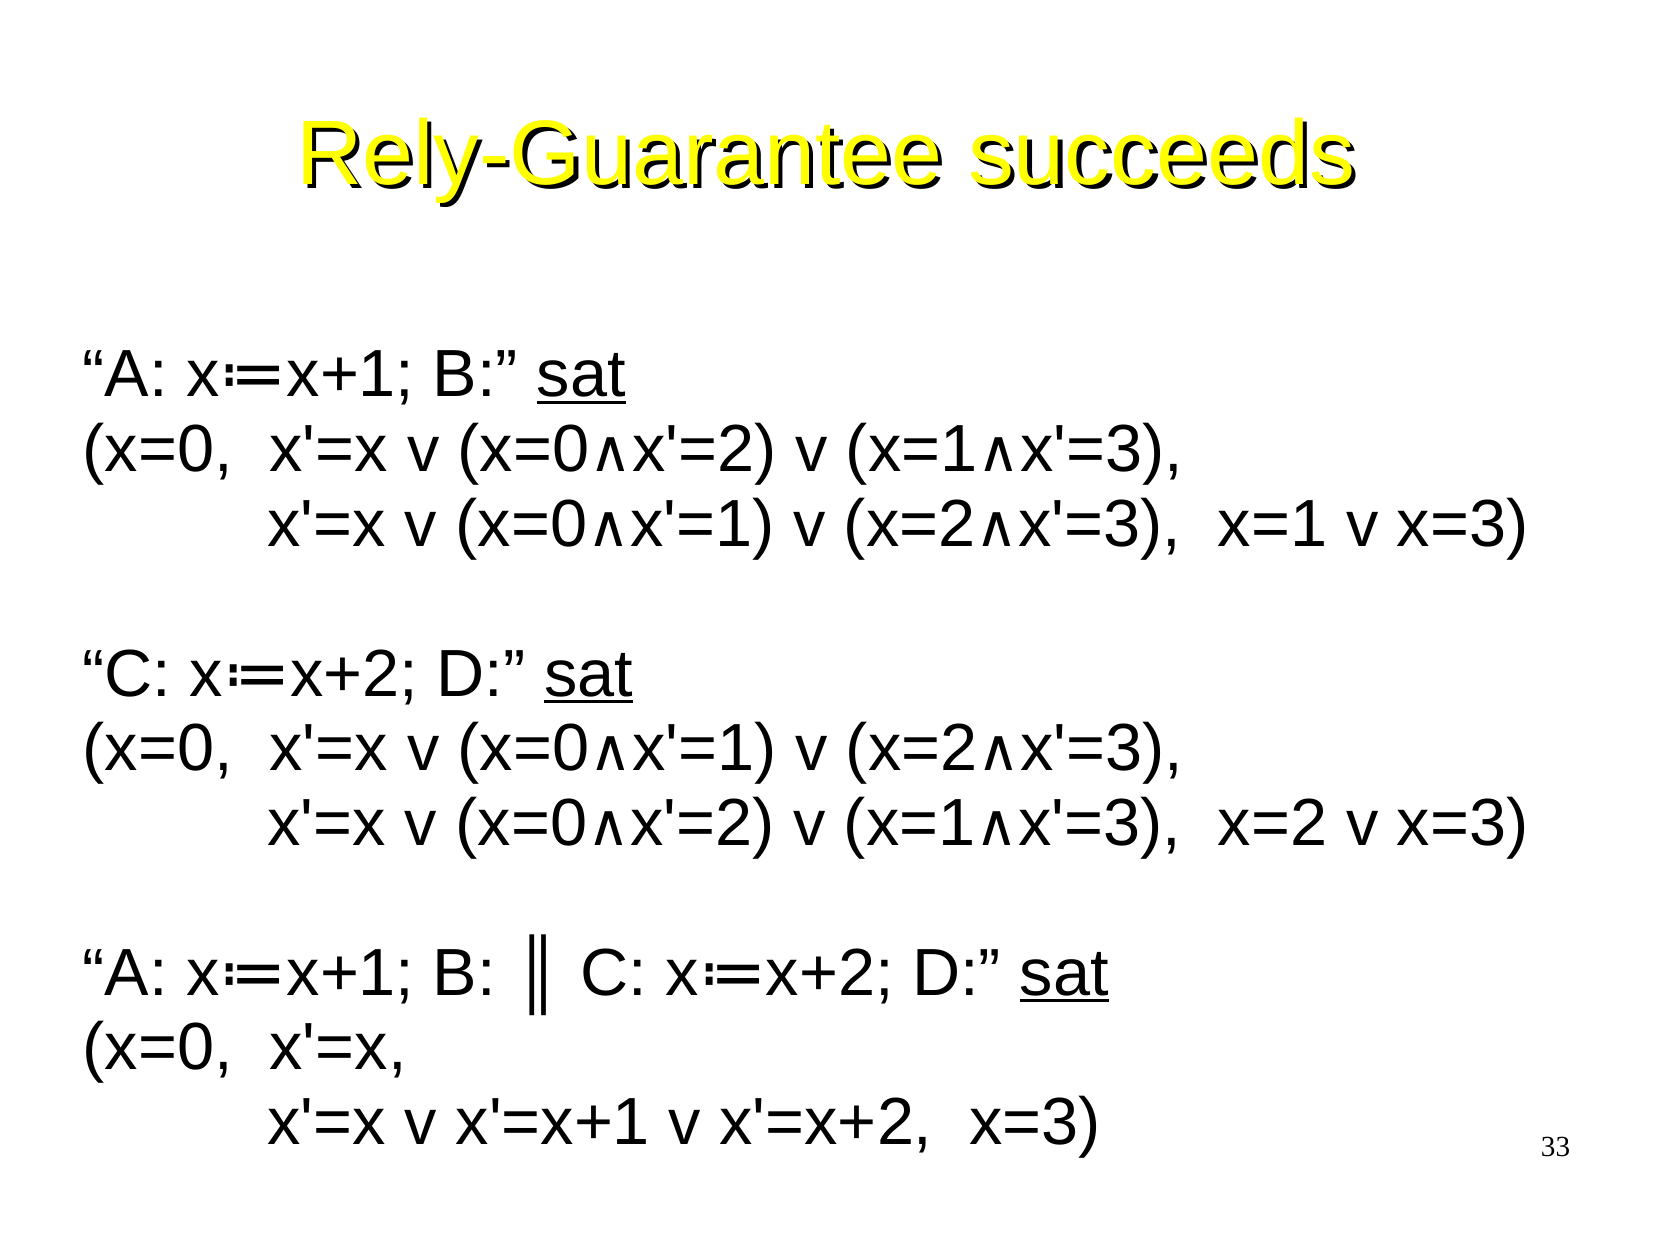

# Rely-Guarantee succeeds
“A: x≔x+1; B:” sat
(x=0, x'=x v (x=0∧x'=2) v (x=1∧x'=3),
 x'=x v (x=0∧x'=1) v (x=2∧x'=3), x=1 v x=3)
“C: x≔x+2; D:” sat
(x=0, x'=x v (x=0∧x'=1) v (x=2∧x'=3),
 x'=x v (x=0∧x'=2) v (x=1∧x'=3), x=2 v x=3)
“A: x≔x+1; B: ║ C: x≔x+2; D:” sat
(x=0, x'=x,
 x'=x v x'=x+1 v x'=x+2, x=3)
33